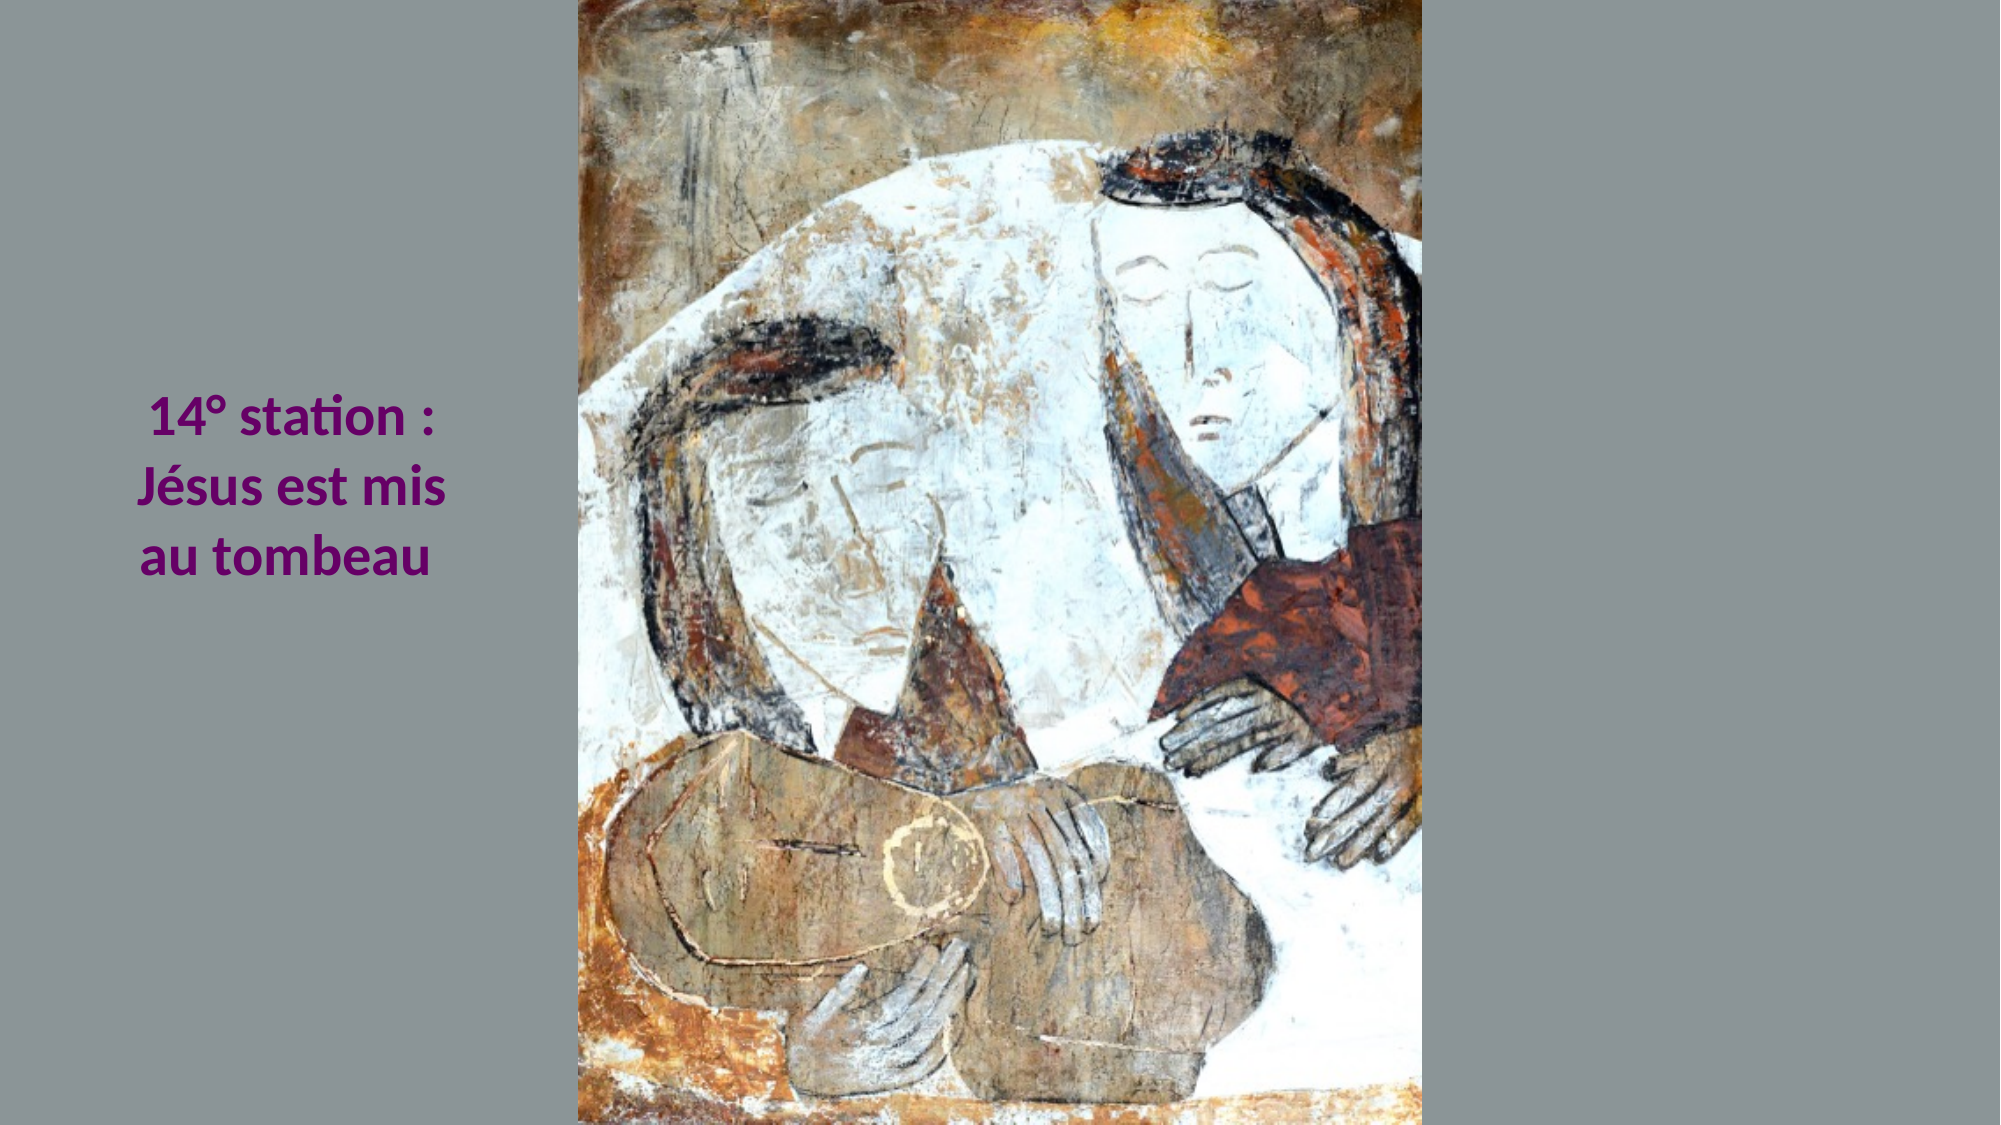

14° station : Jésus est mis au tombeau